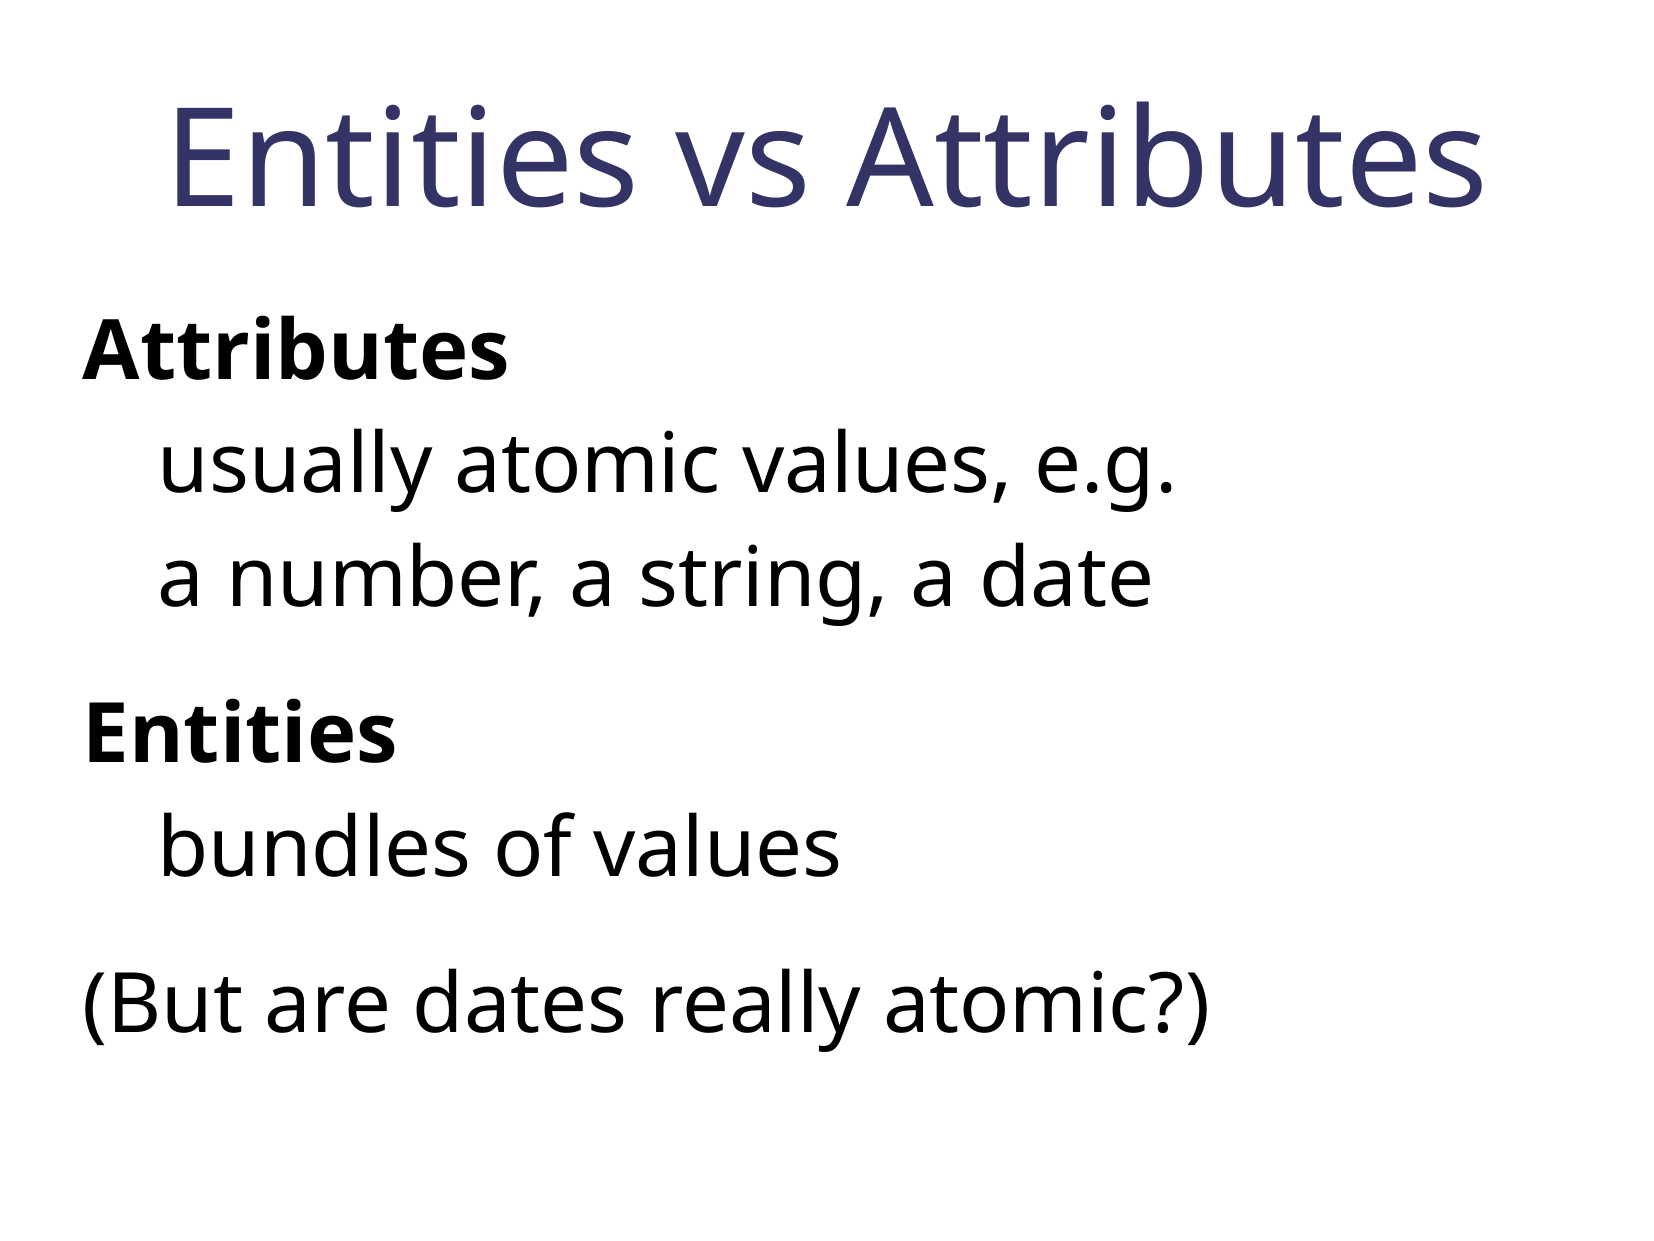

# Entities vs Attributes
Attributes
	usually atomic values, e.g.
	a number, a string, a date
Entities
	bundles of values
(But are dates really atomic?)